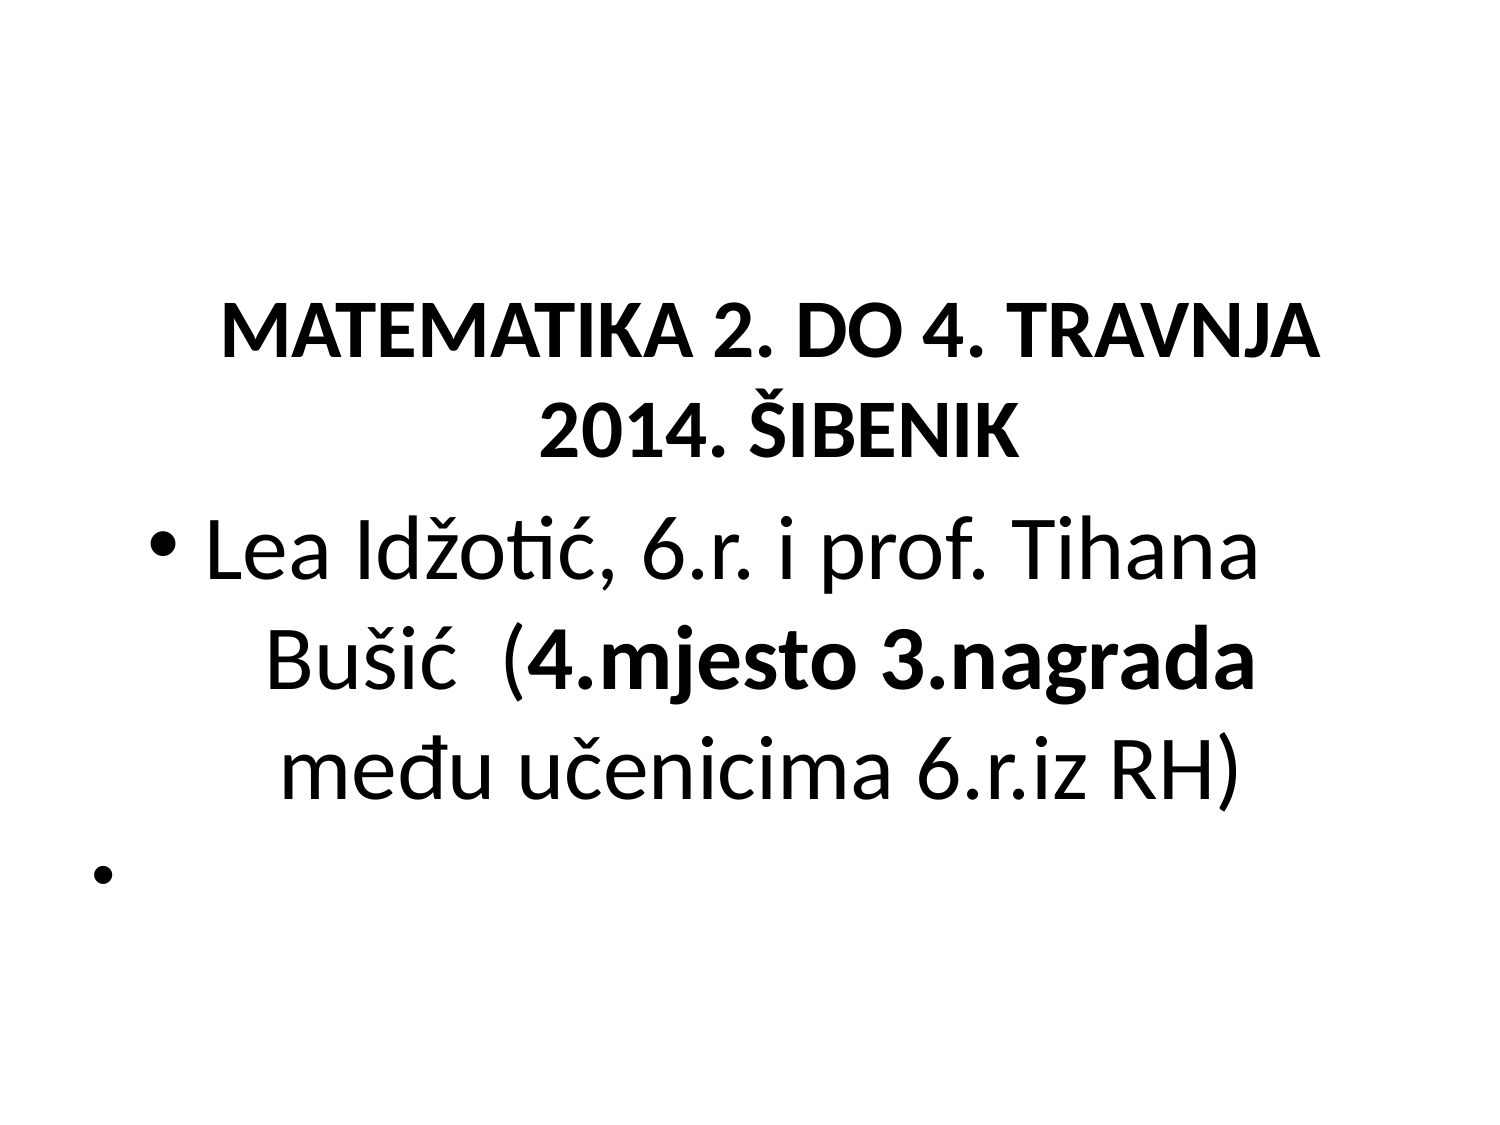

# MATEMATIKA 2. DO 4. TRAVNJA 2014. ŠIBENIK
Lea Idžotić, 6.r. i prof. Tihana Bušić (4.mjesto 3.nagrada među učenicima 6.r.iz RH)